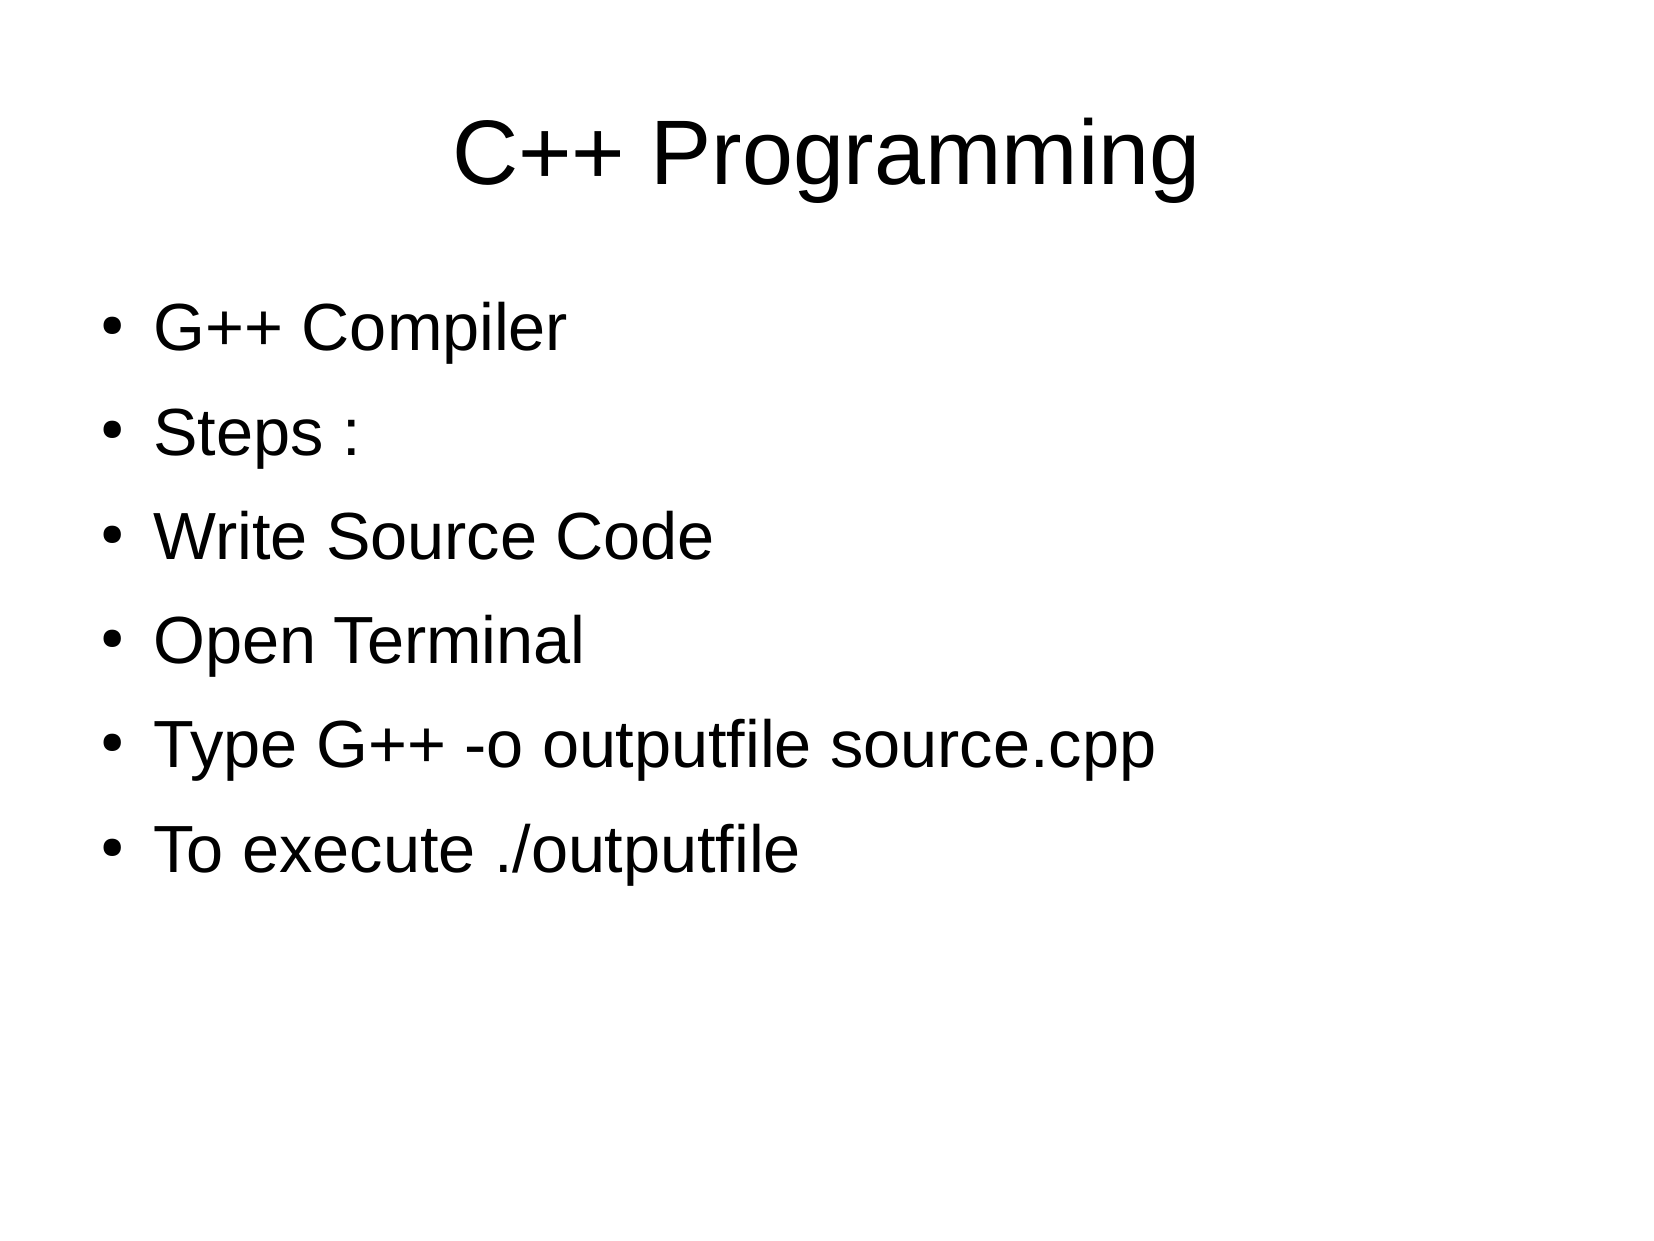

# C++ Programming
G++ Compiler
Steps :
Write Source Code
Open Terminal
Type G++ -o outputfile source.cpp
To execute ./outputfile